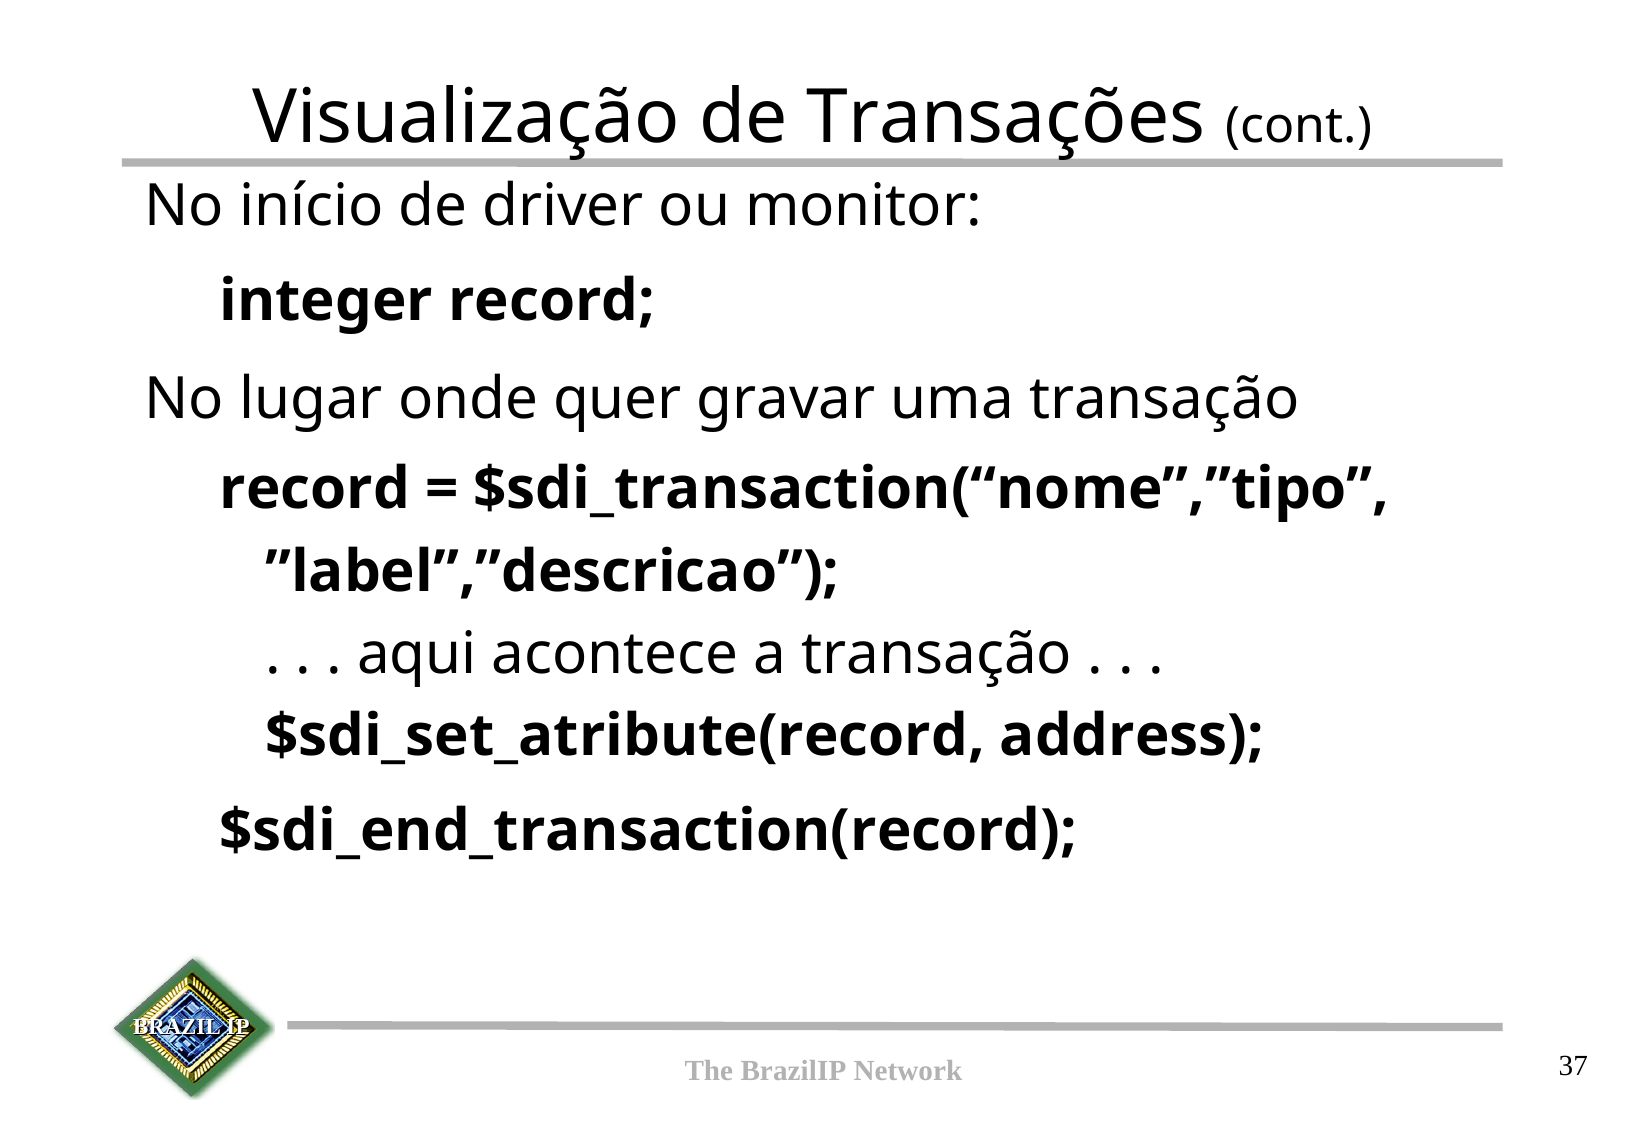

# Visualização de Transações (cont.)‏
No início de driver ou monitor:
integer record;
No lugar onde quer gravar uma transação
record = $sdi_transaction(“nome”,”tipo”,
”label”,”descricao”);
. . . aqui acontece a transação . . .
$sdi_set_atribute(record, address);
$sdi_end_transaction(record);
37